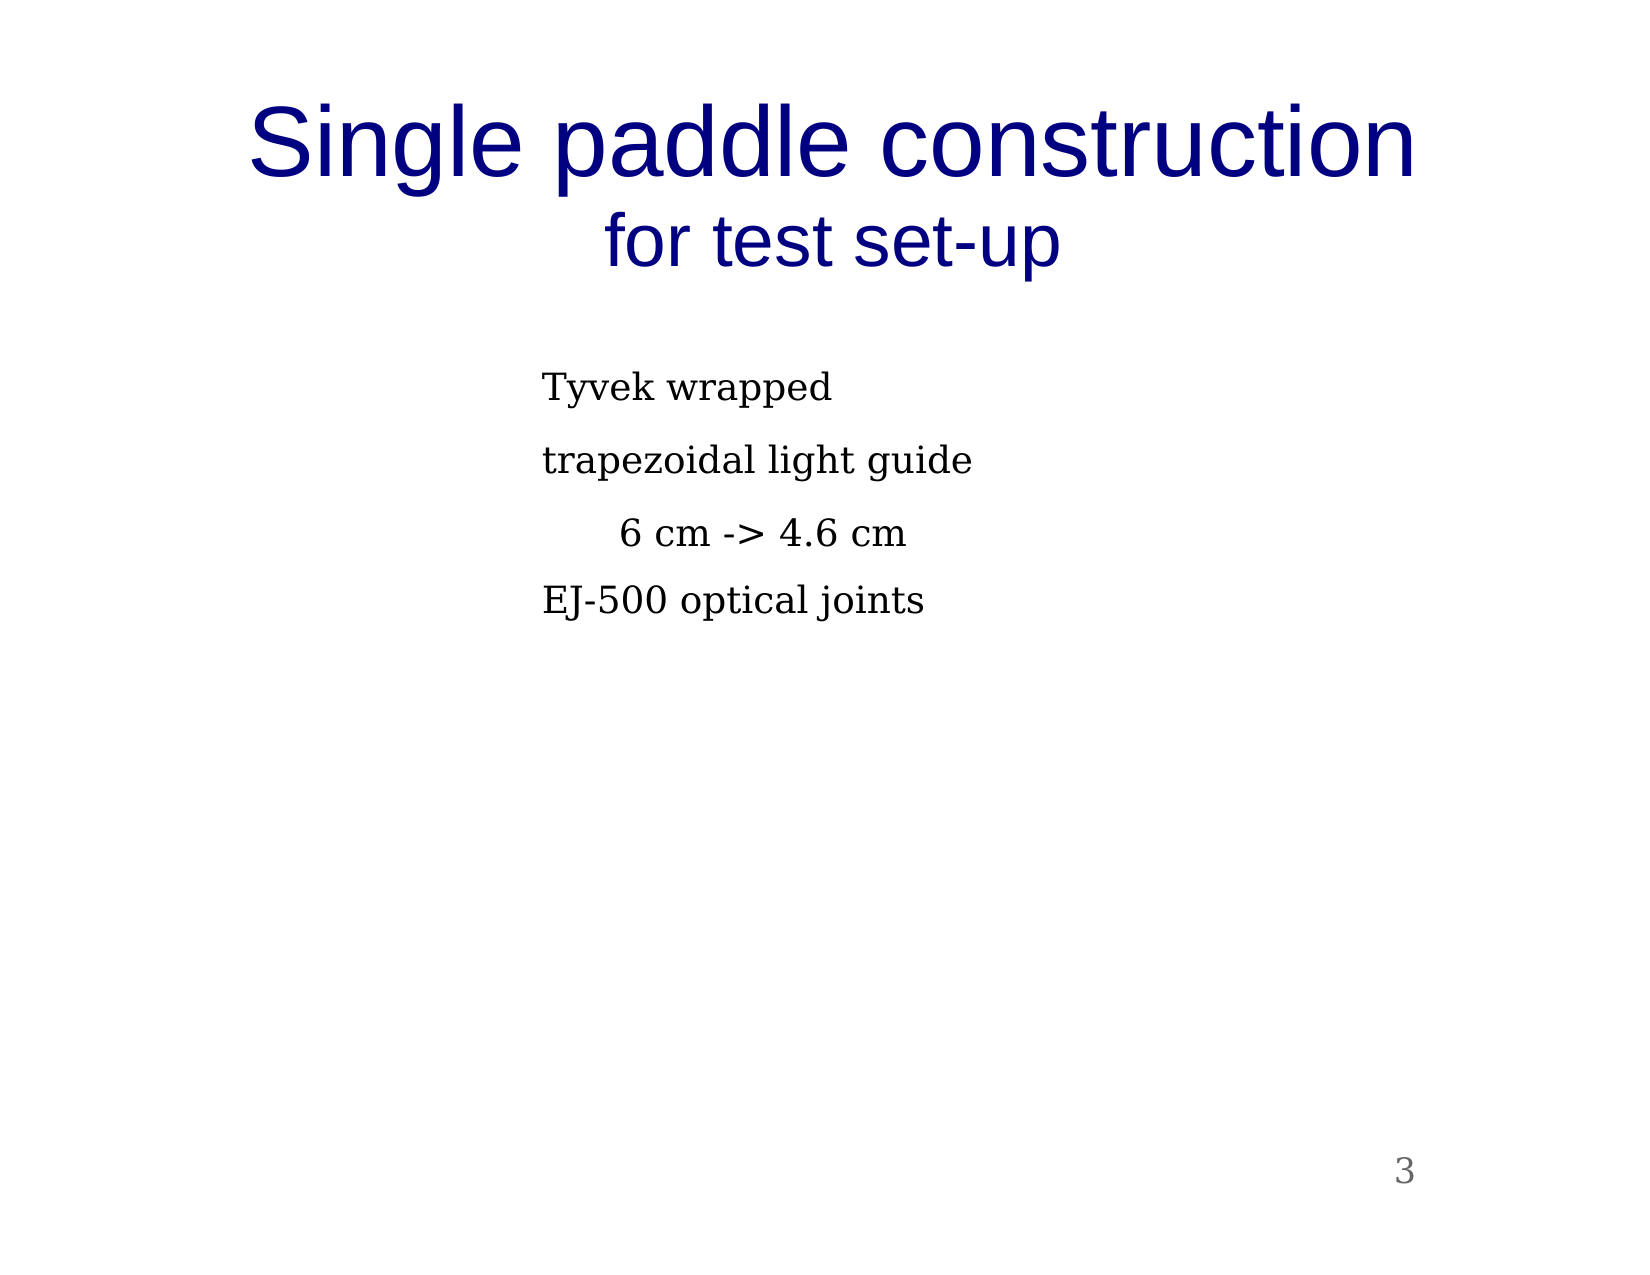

Single paddle construction
for test set-up
# Tyvek wrapped
trapezoidal light guide
6 cm -> 4.6 cm
EJ-500 optical joints